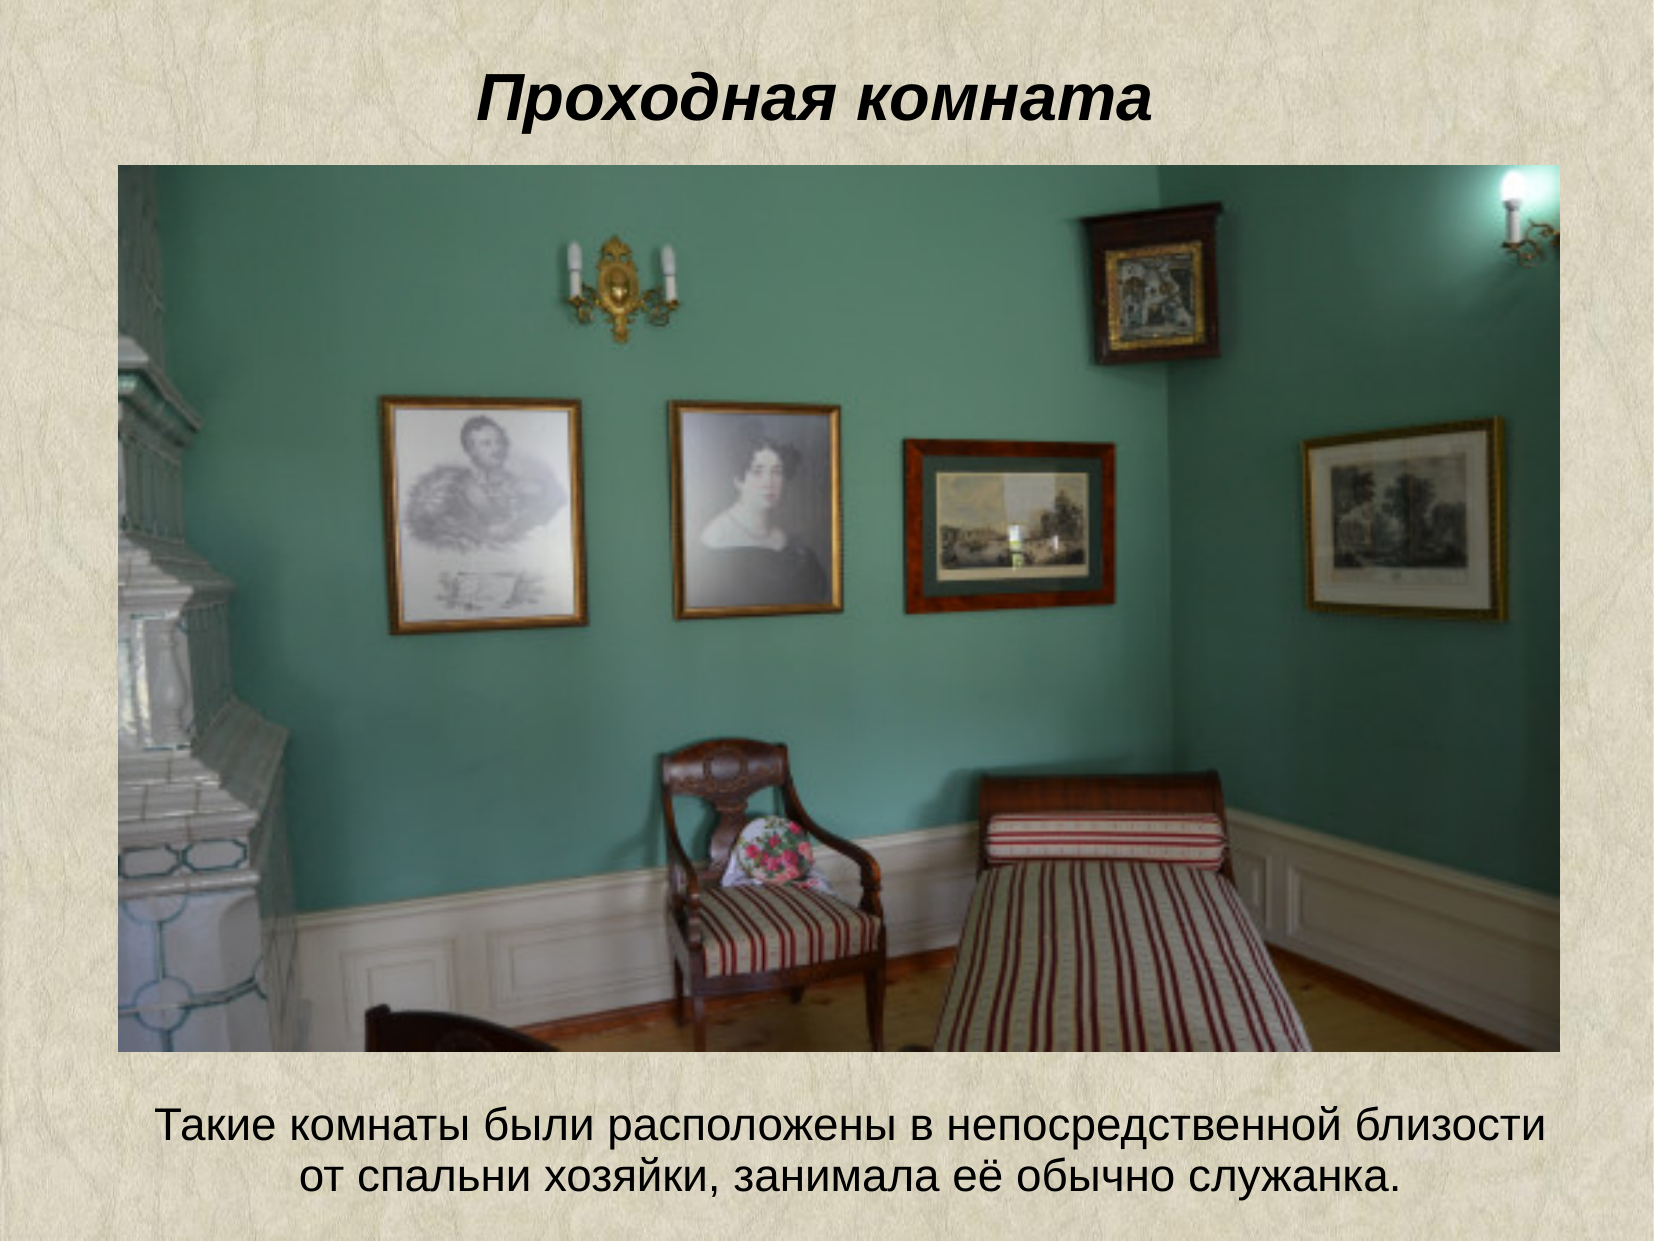

# Проходная комната
Такие комнаты были расположены в непосредственной близости от спальни хозяйки, занимала её обычно служанка.